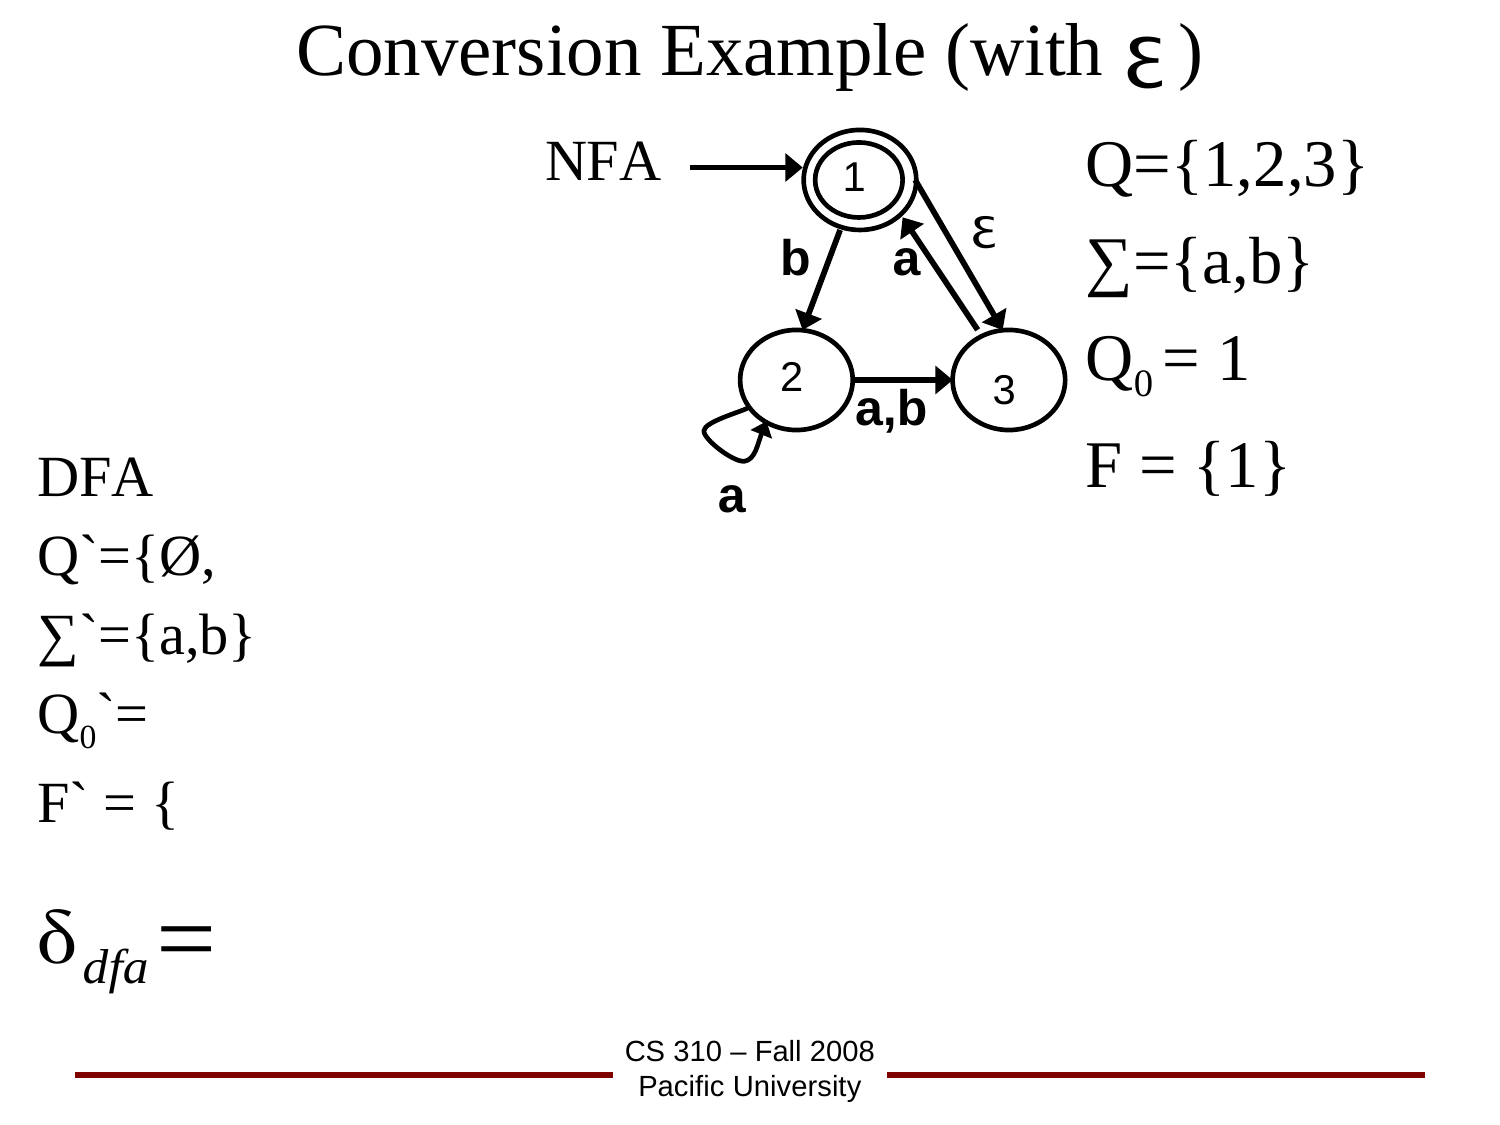

# Conversion Example (with )
Q={1,2,3}
∑={a,b}
Q0 = 1
F = {1}
 NFA
DFA
Q`={Ø,
∑`={a,b}
Q0`=
F` = {
1
b
a
2
3
a,b
a